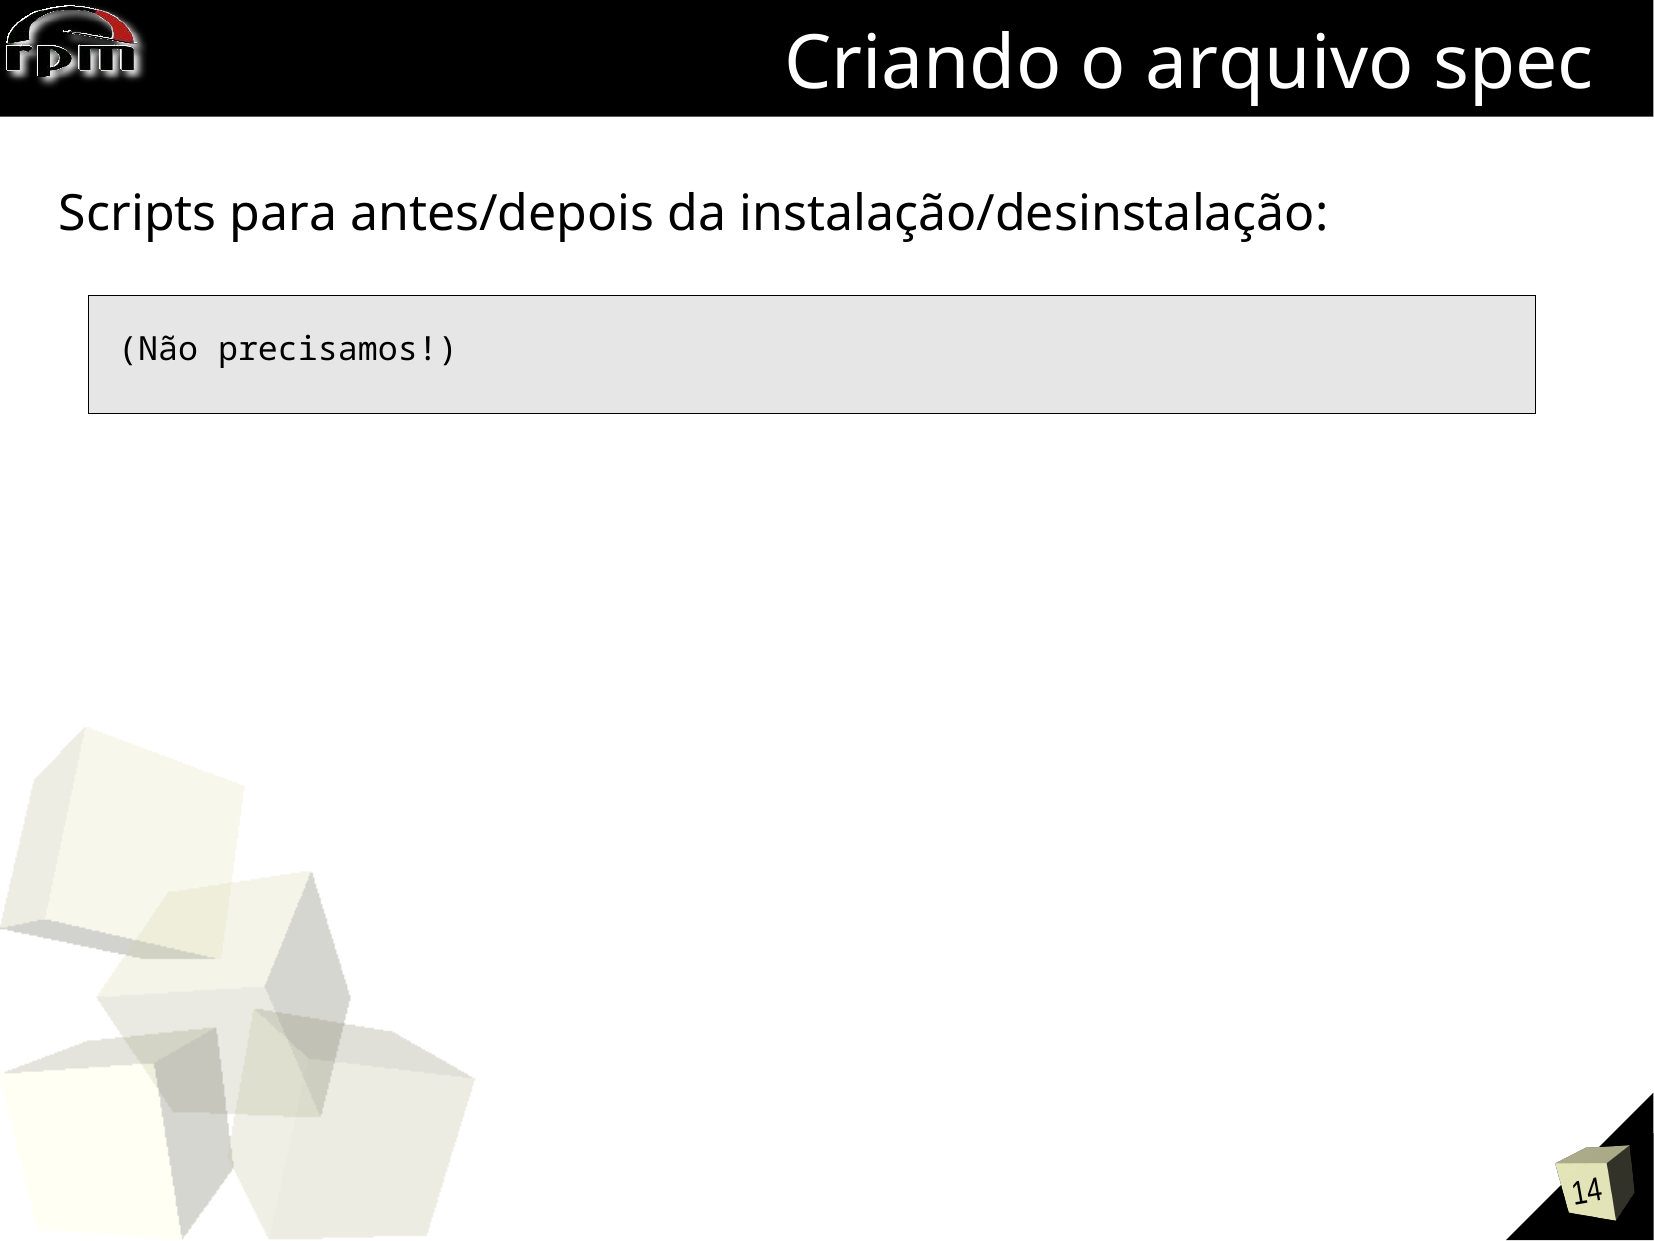

# Criando o arquivo spec
Scripts para antes/depois da instalação/desinstalação:
(Não precisamos!)